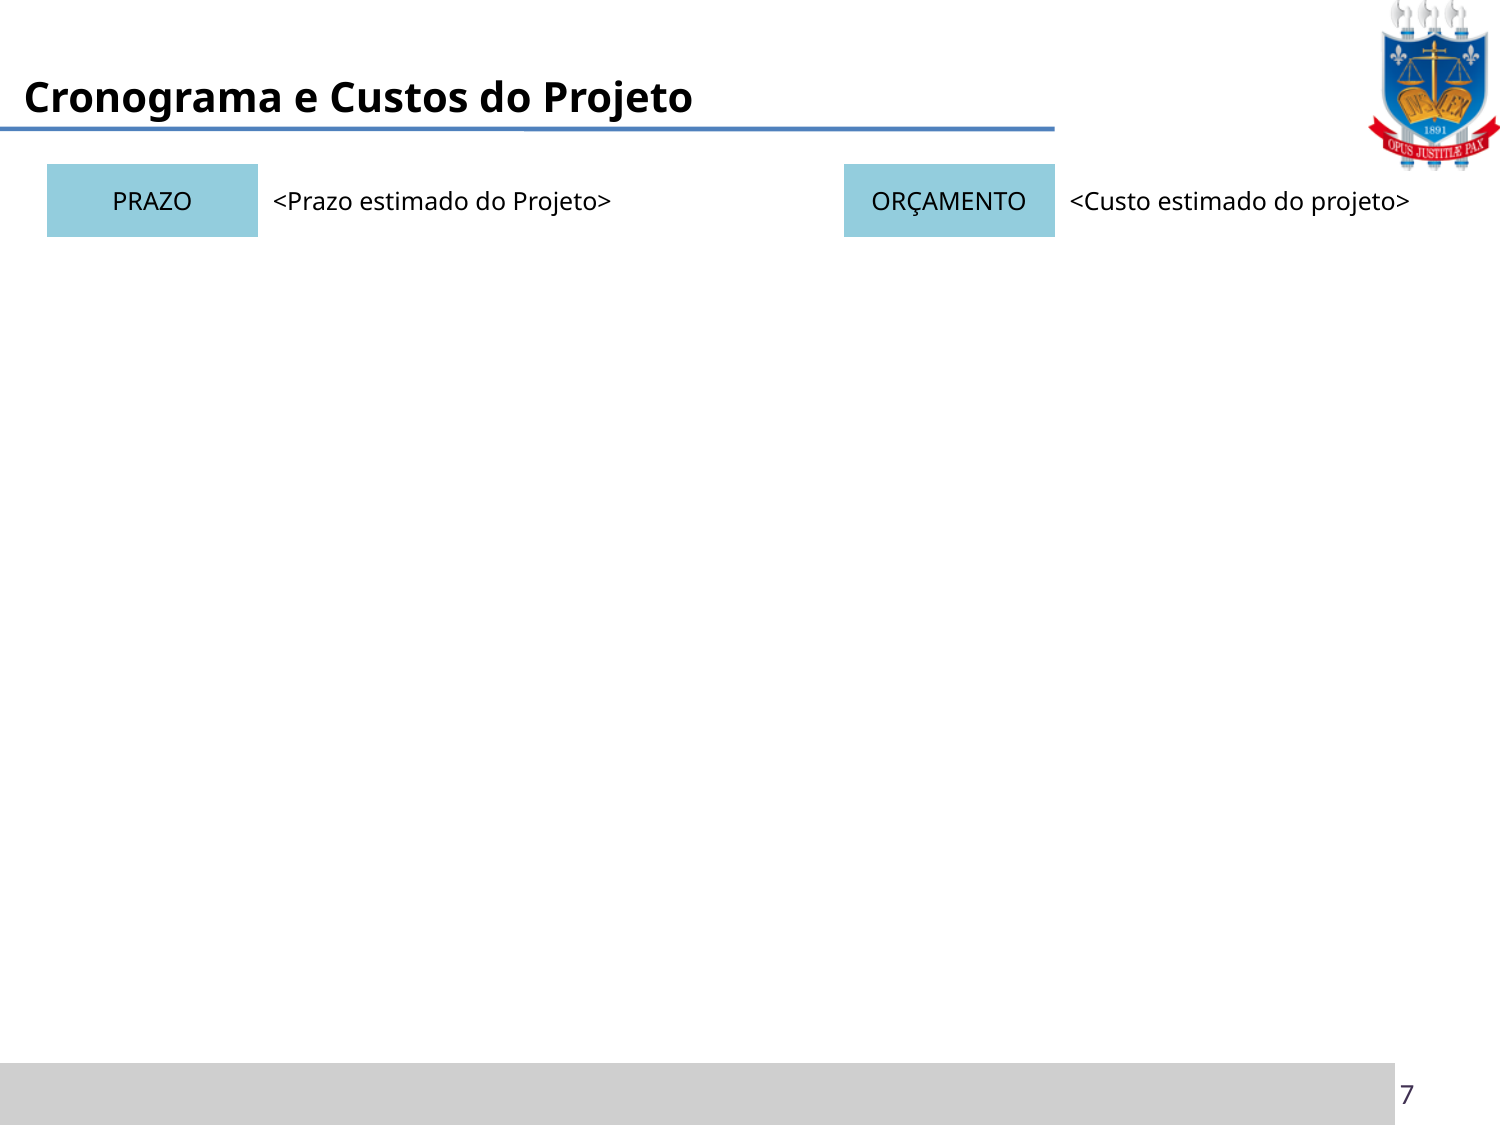

Cronograma e Custos do Projeto
PRAZO
<Prazo estimado do Projeto>
ORÇAMENTO
<Custo estimado do projeto>